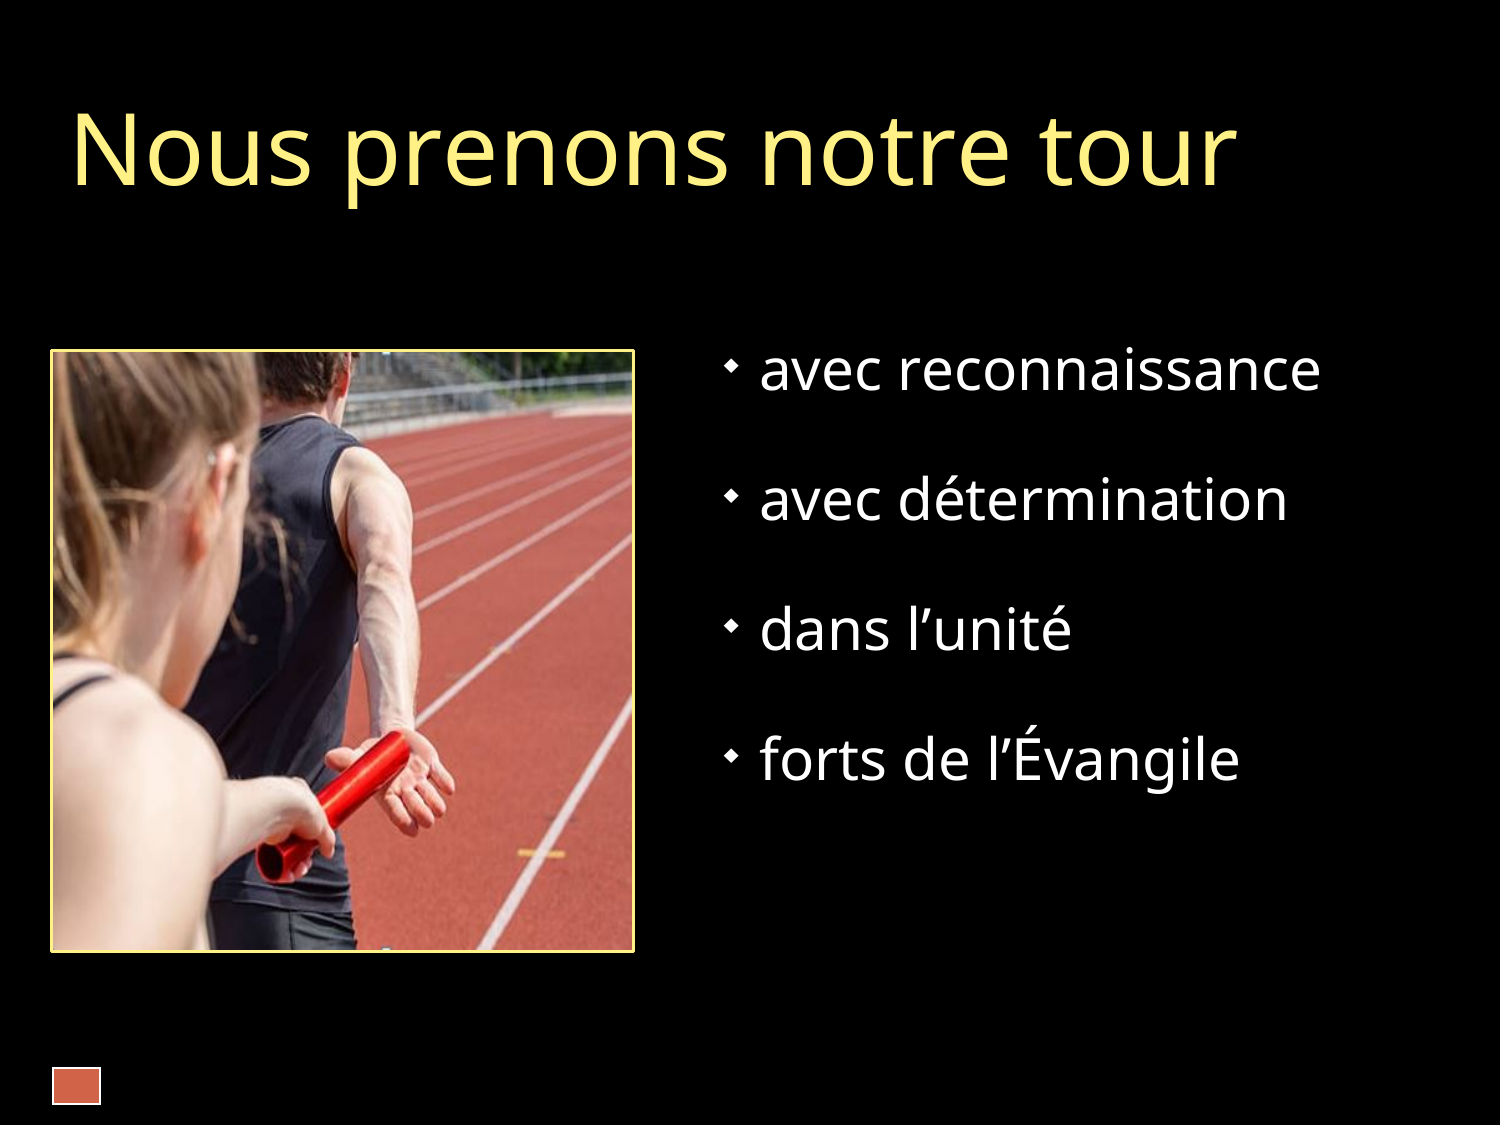

# Nous prenons notre tour
avec reconnaissance
avec détermination
dans l’unité
forts de l’Évangile